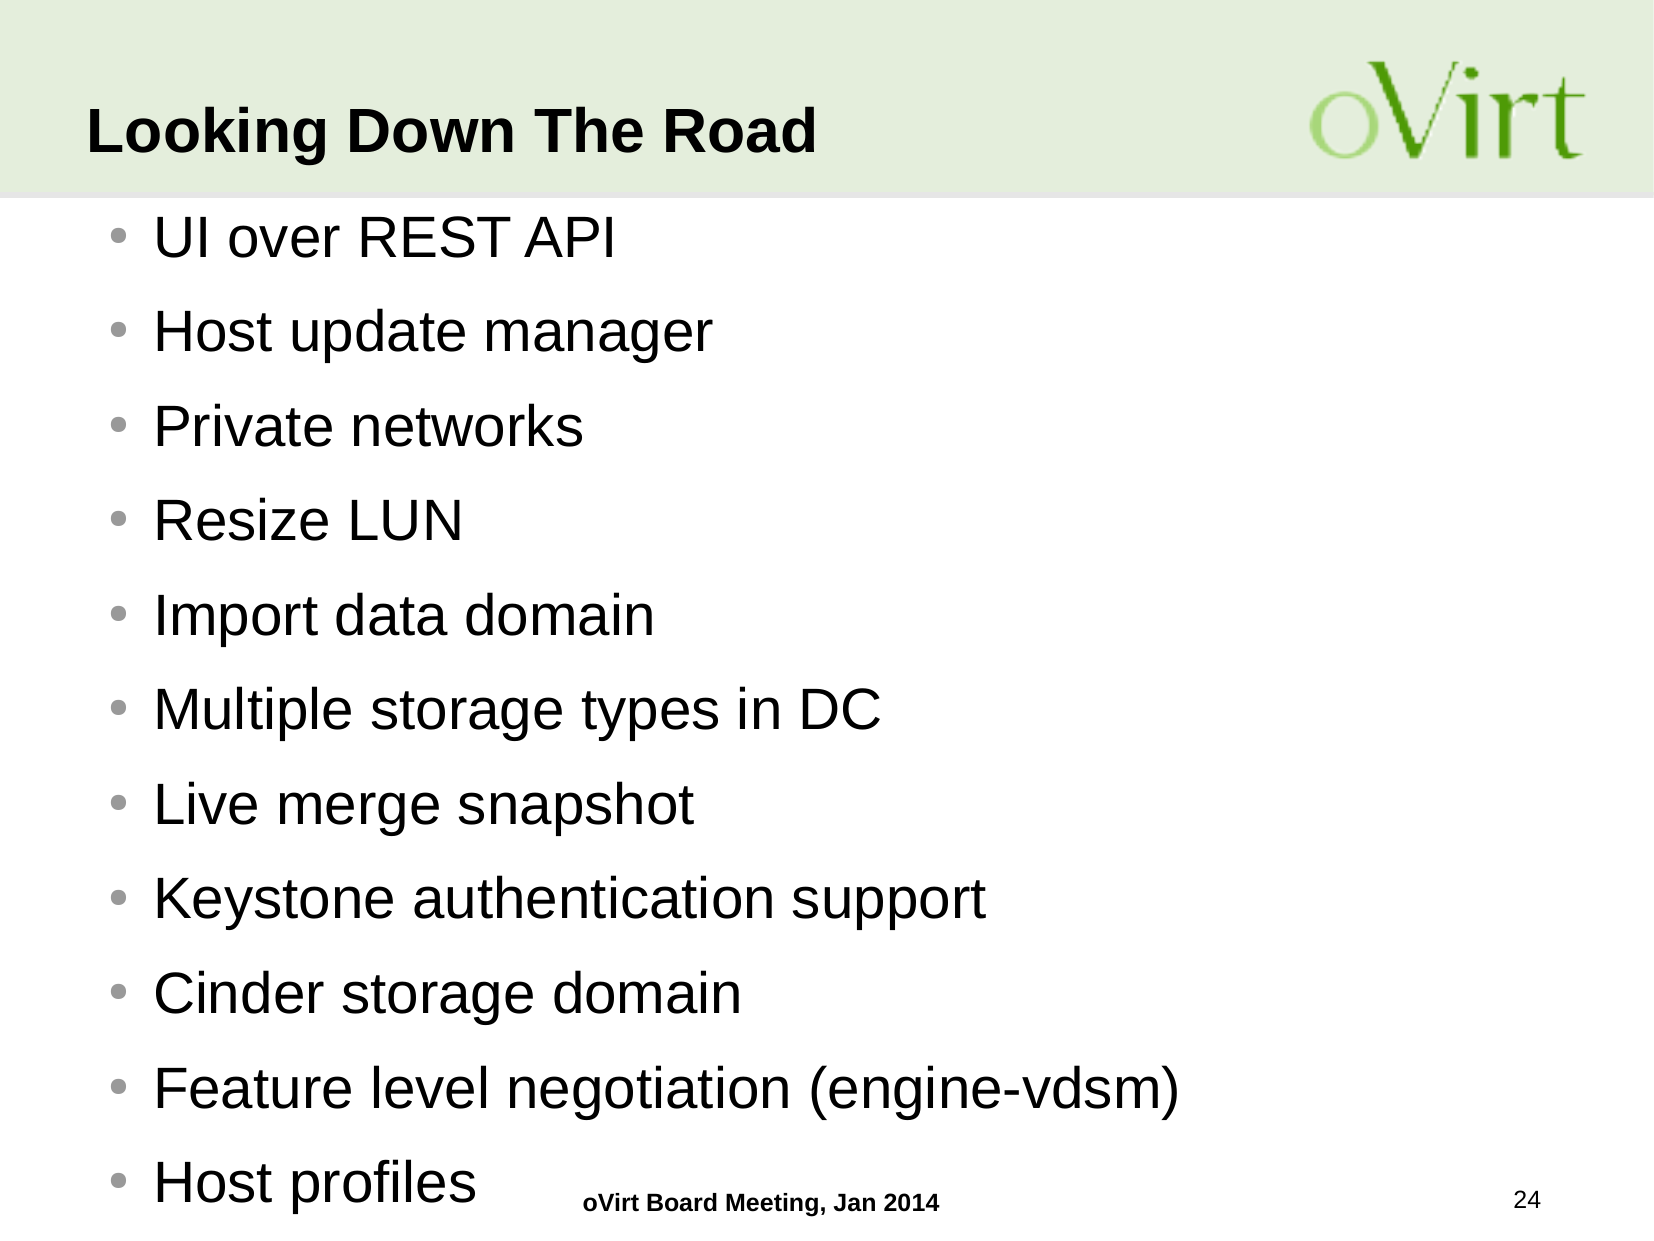

# Looking Down The Road
UI over REST API
Host update manager
Private networks
Resize LUN
Import data domain
Multiple storage types in DC
Live merge snapshot
Keystone authentication support
Cinder storage domain
Feature level negotiation (engine-vdsm)
Host profiles